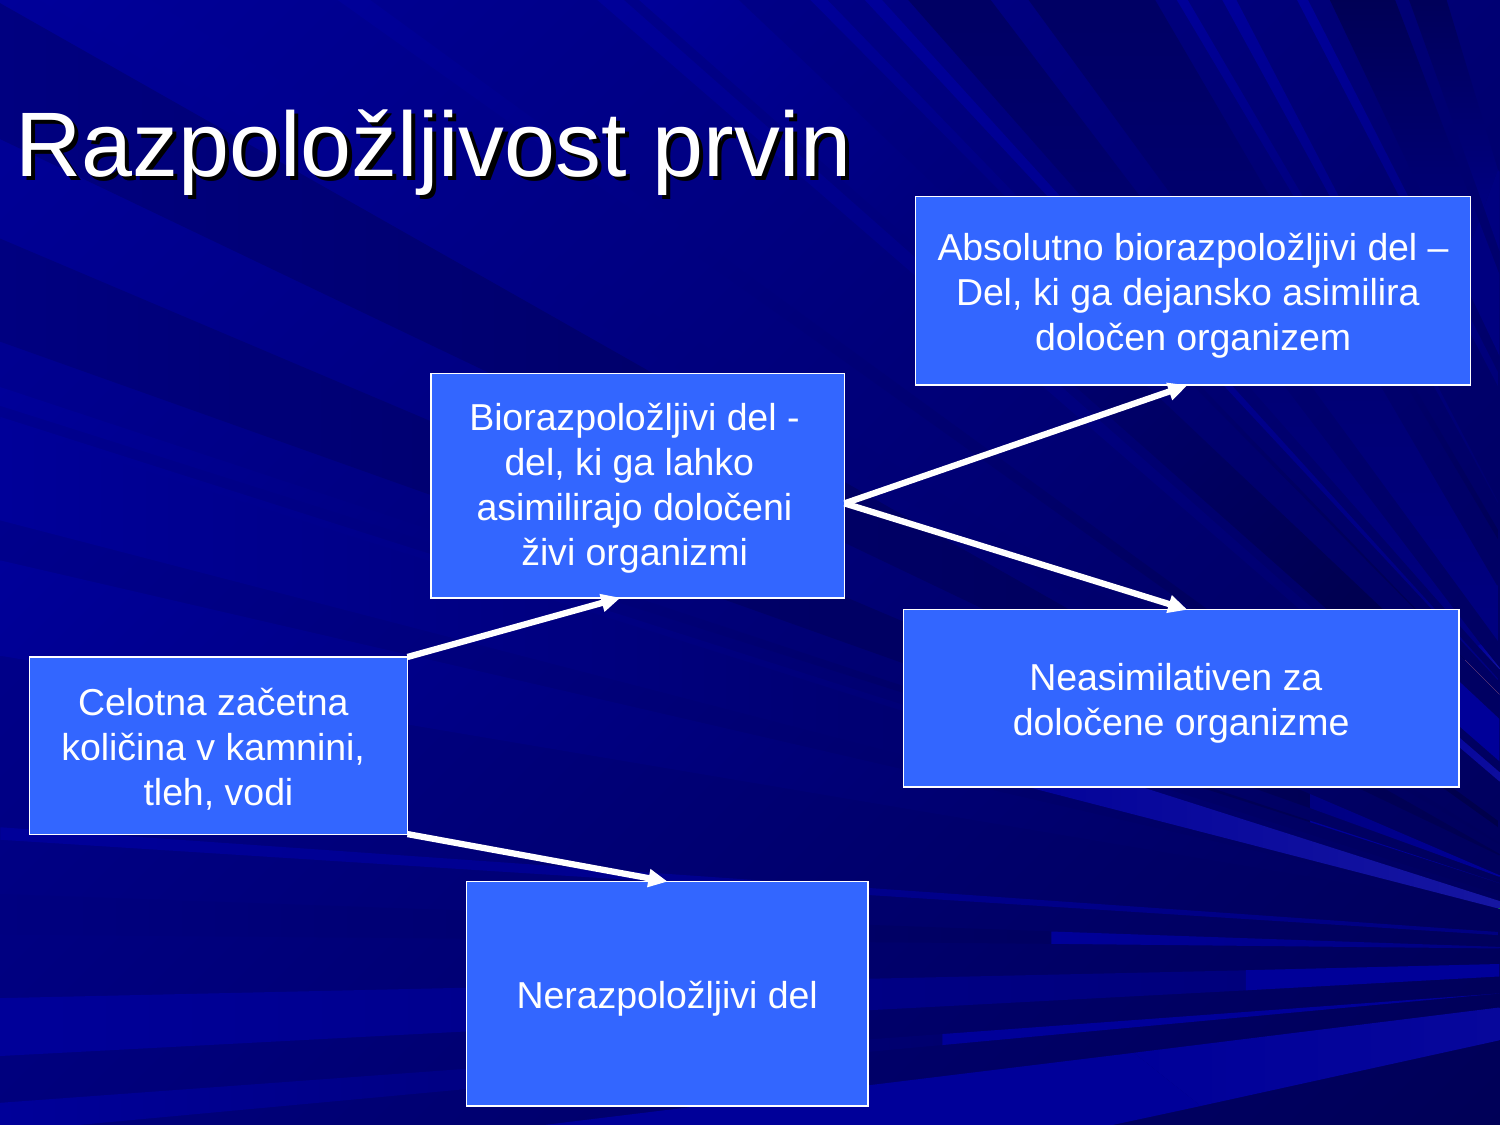

# Razpoložljivost prvin
Absolutno biorazpoložljivi del –
Del, ki ga dejansko asimilira
določen organizem
Biorazpoložljivi del -
del, ki ga lahko
asimilirajo določeni
živi organizmi
Neasimilativen za
določene organizme
Celotna začetna
količina v kamnini,
tleh, vodi
Nerazpoložljivi del